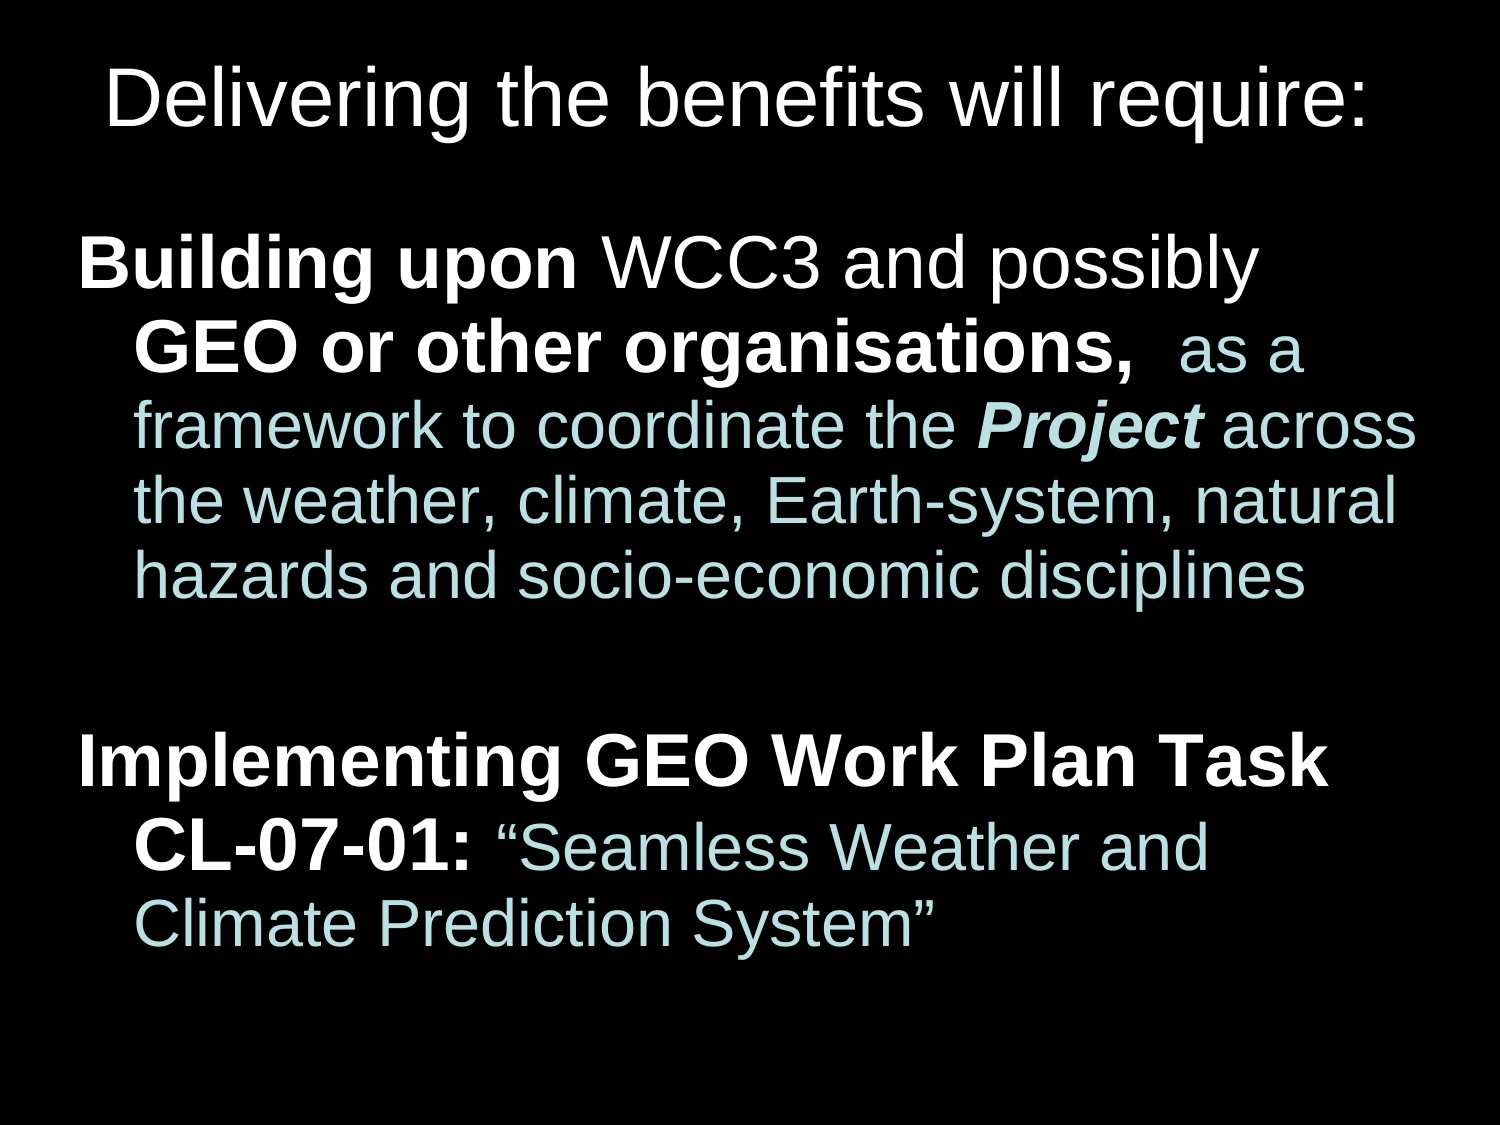

# Delivering the benefits will require:
Building upon WCC3 and possibly GEO or other organisations, as a framework to coordinate the Project across the weather, climate, Earth-system, natural hazards and socio-economic disciplines
Implementing GEO Work Plan Task CL-07-01: “Seamless Weather and Climate Prediction System”